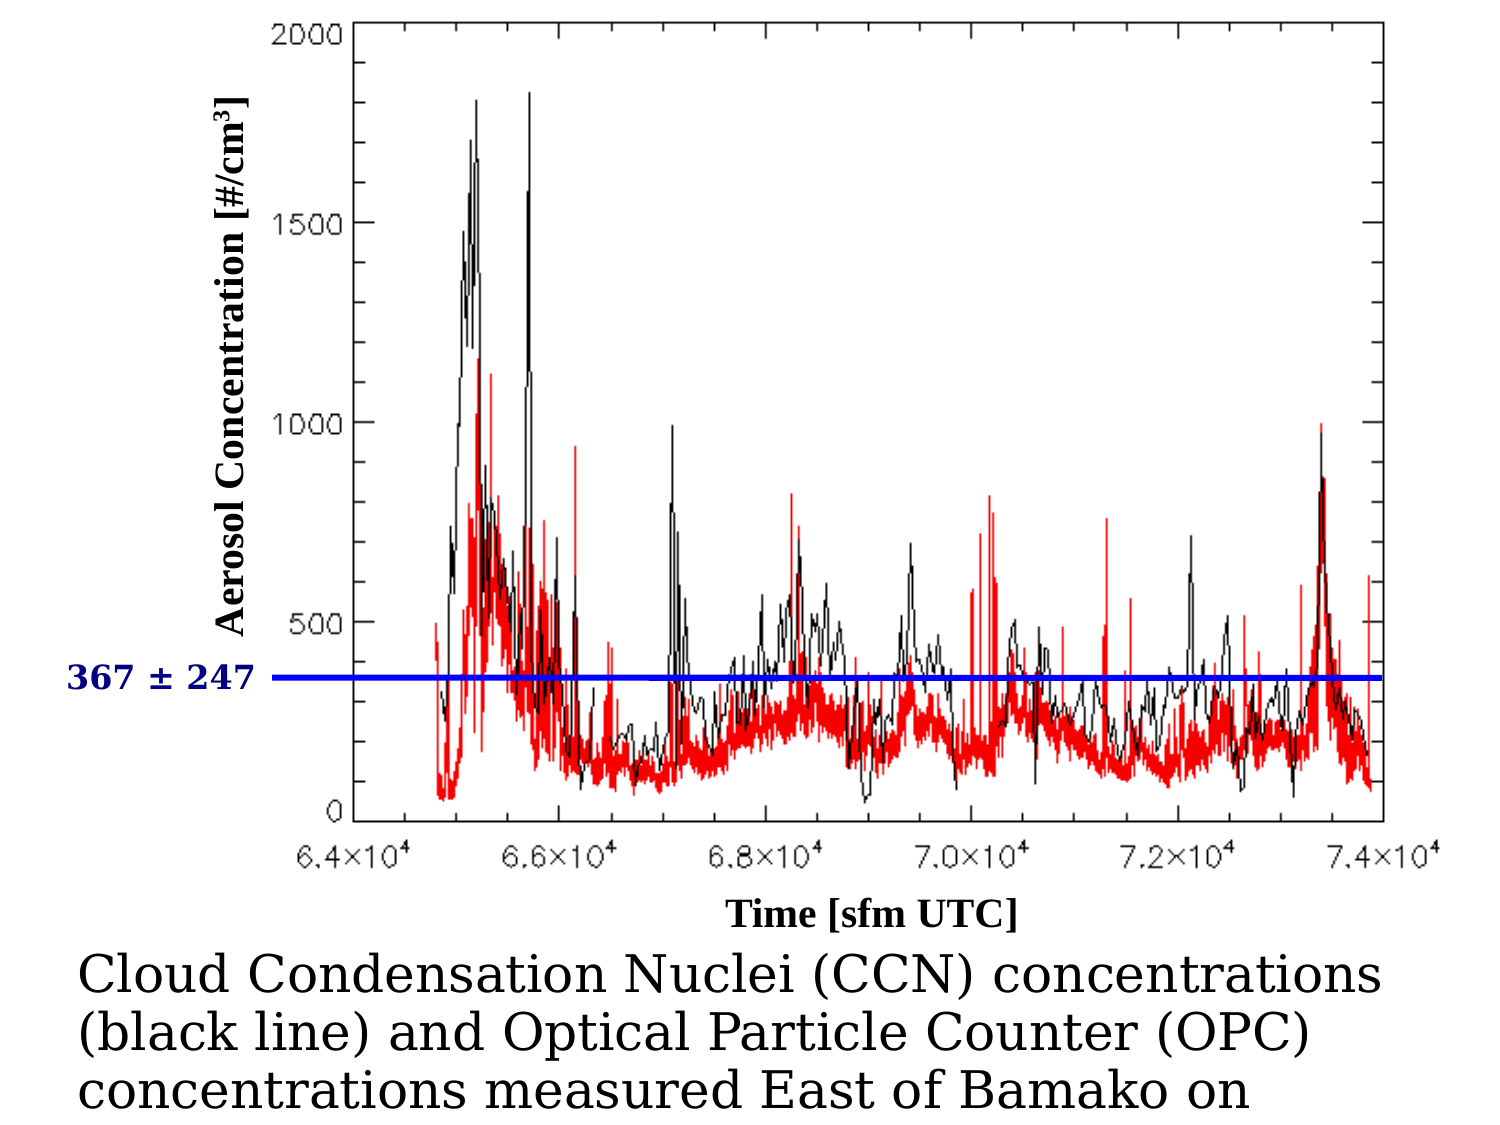

Aerosol Concentration [#/cm3]
367 ± 247
Time [sfm UTC]
# Cloud Condensation Nuclei (CCN) concentrations (black line) and Optical Particle Counter (OPC) concentrations measured East of Bamako on September 8, 2007 just below and above cloud base.